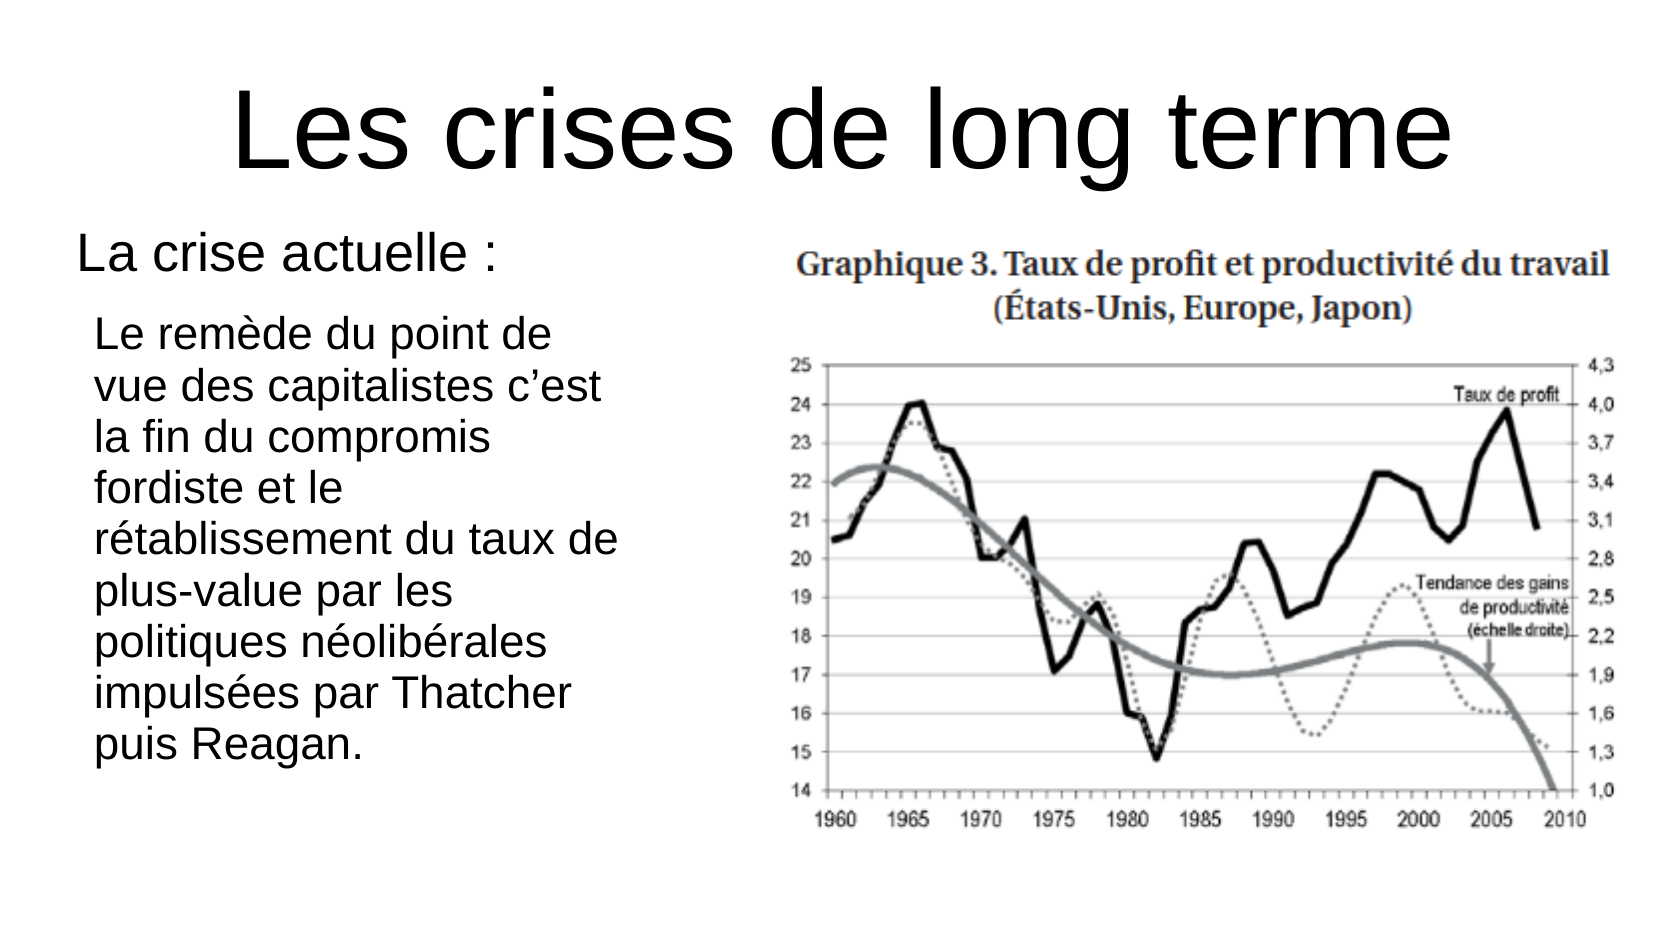

# Les crises de long terme
La crise actuelle :
Le remède du point de vue des capitalistes c’est la fin du compromis fordiste et le rétablissement du taux de plus-value par les politiques néolibérales impulsées par Thatcher puis Reagan.